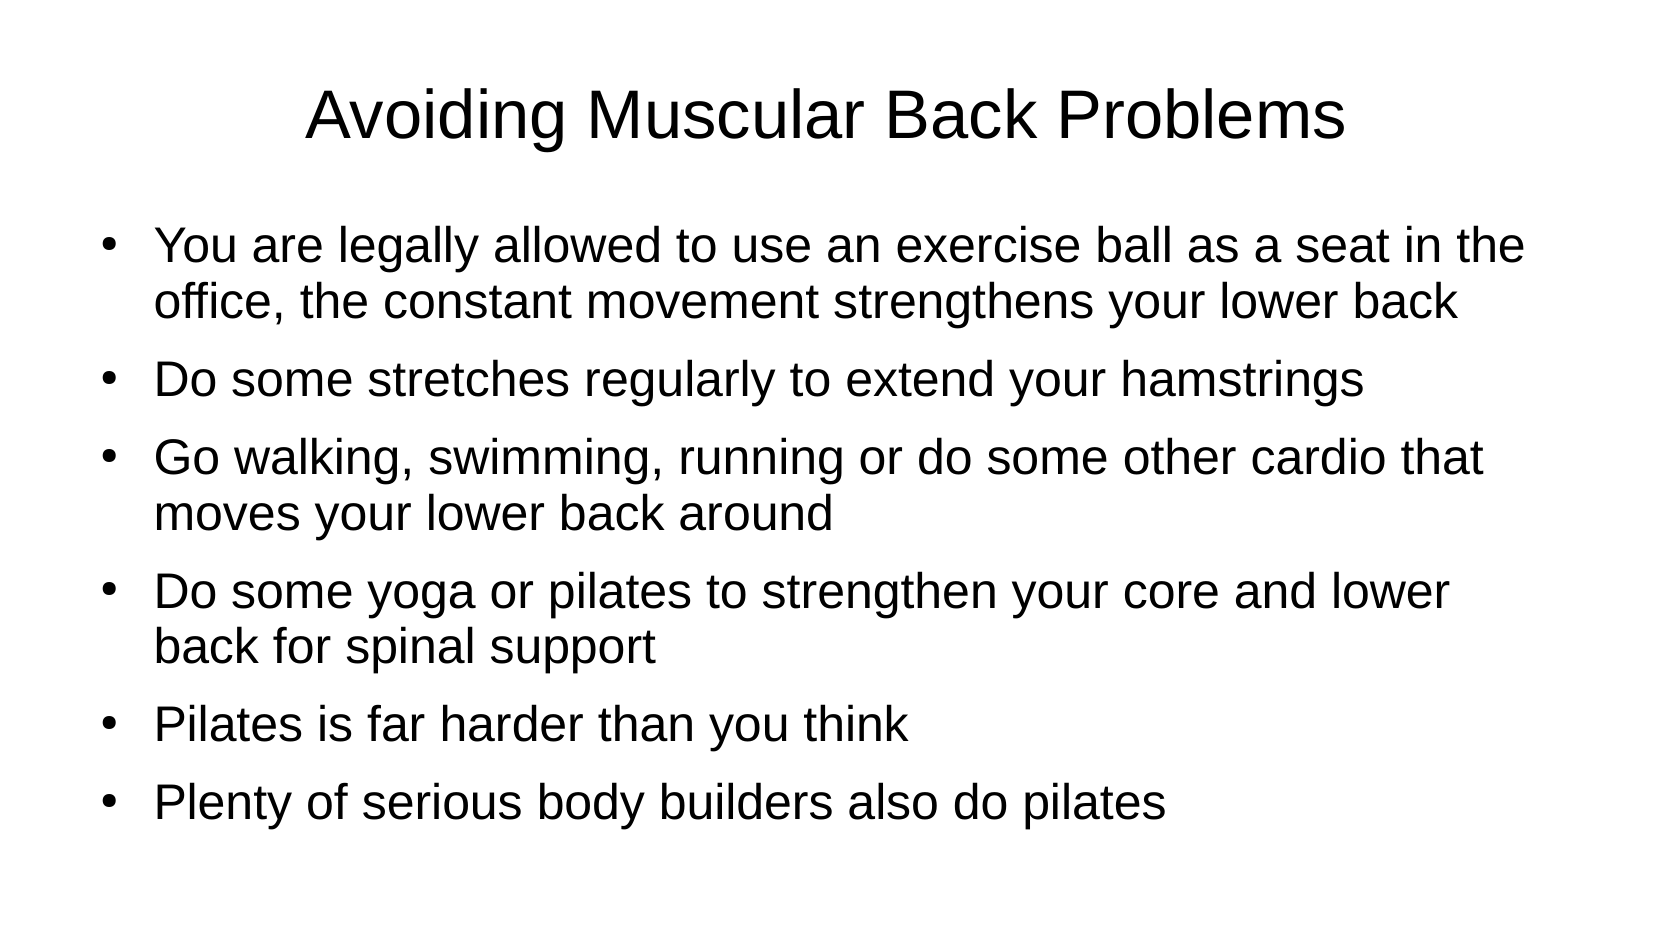

# Avoiding Muscular Back Problems
You are legally allowed to use an exercise ball as a seat in the office, the constant movement strengthens your lower back
Do some stretches regularly to extend your hamstrings
Go walking, swimming, running or do some other cardio that moves your lower back around
Do some yoga or pilates to strengthen your core and lower back for spinal support
Pilates is far harder than you think
Plenty of serious body builders also do pilates